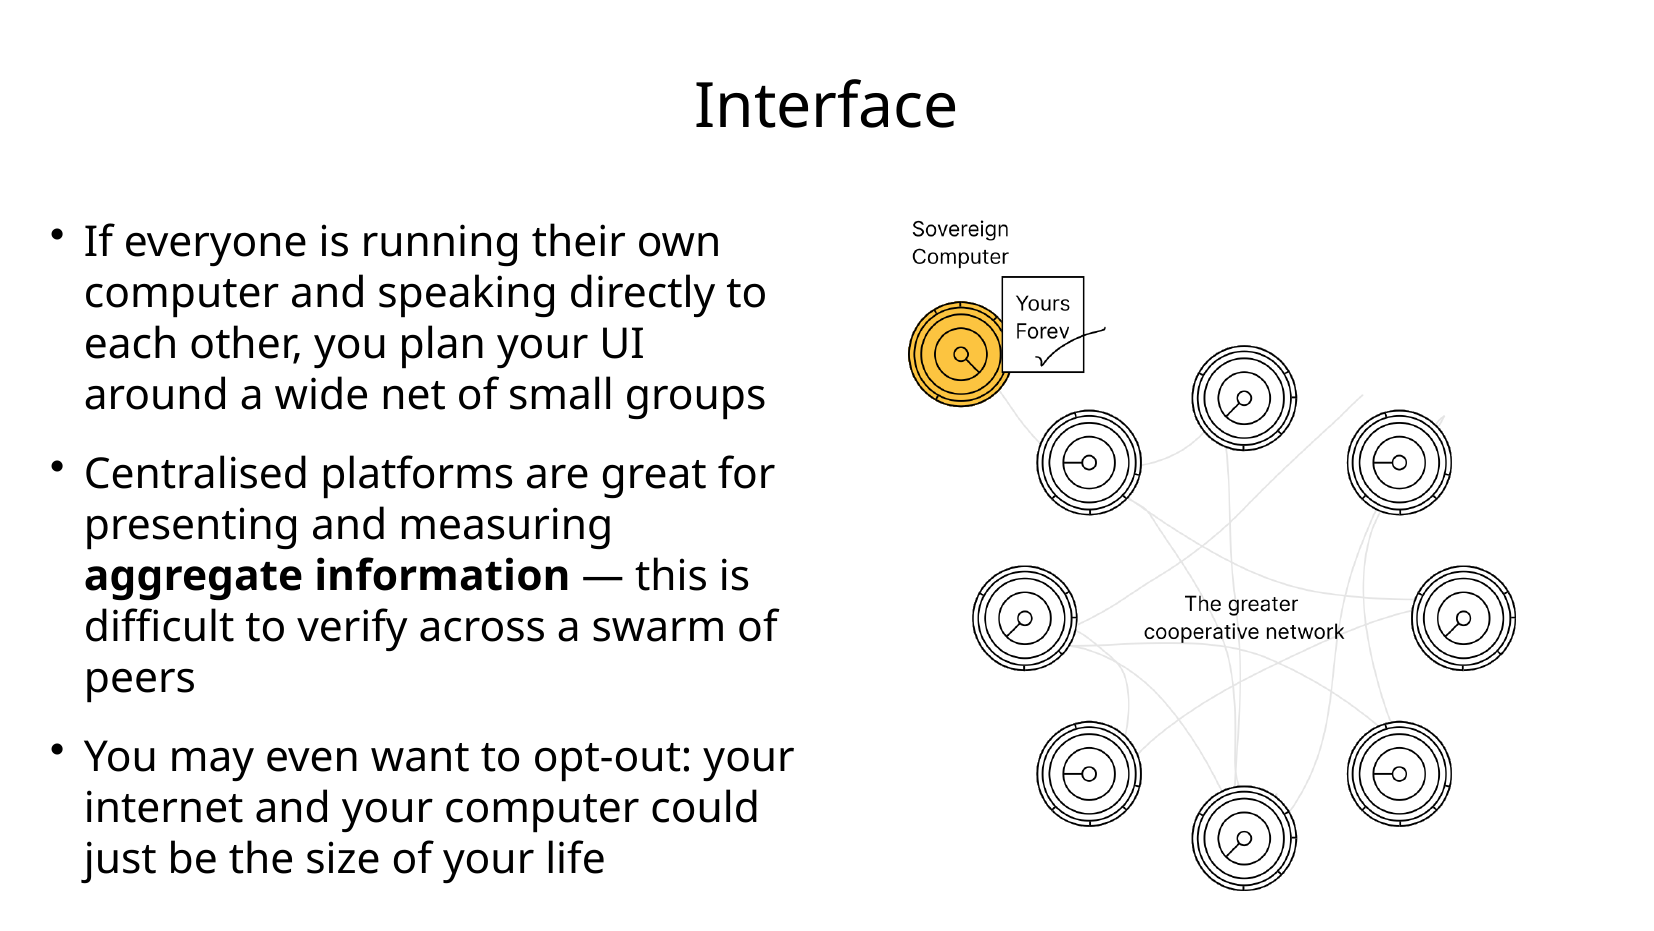

# Interface
If everyone is running their own computer and speaking directly to each other, you plan your UI around a wide net of small groups
Centralised platforms are great for presenting and measuring aggregate information — this is difficult to verify across a swarm of peers
You may even want to opt-out: your internet and your computer could just be the size of your life